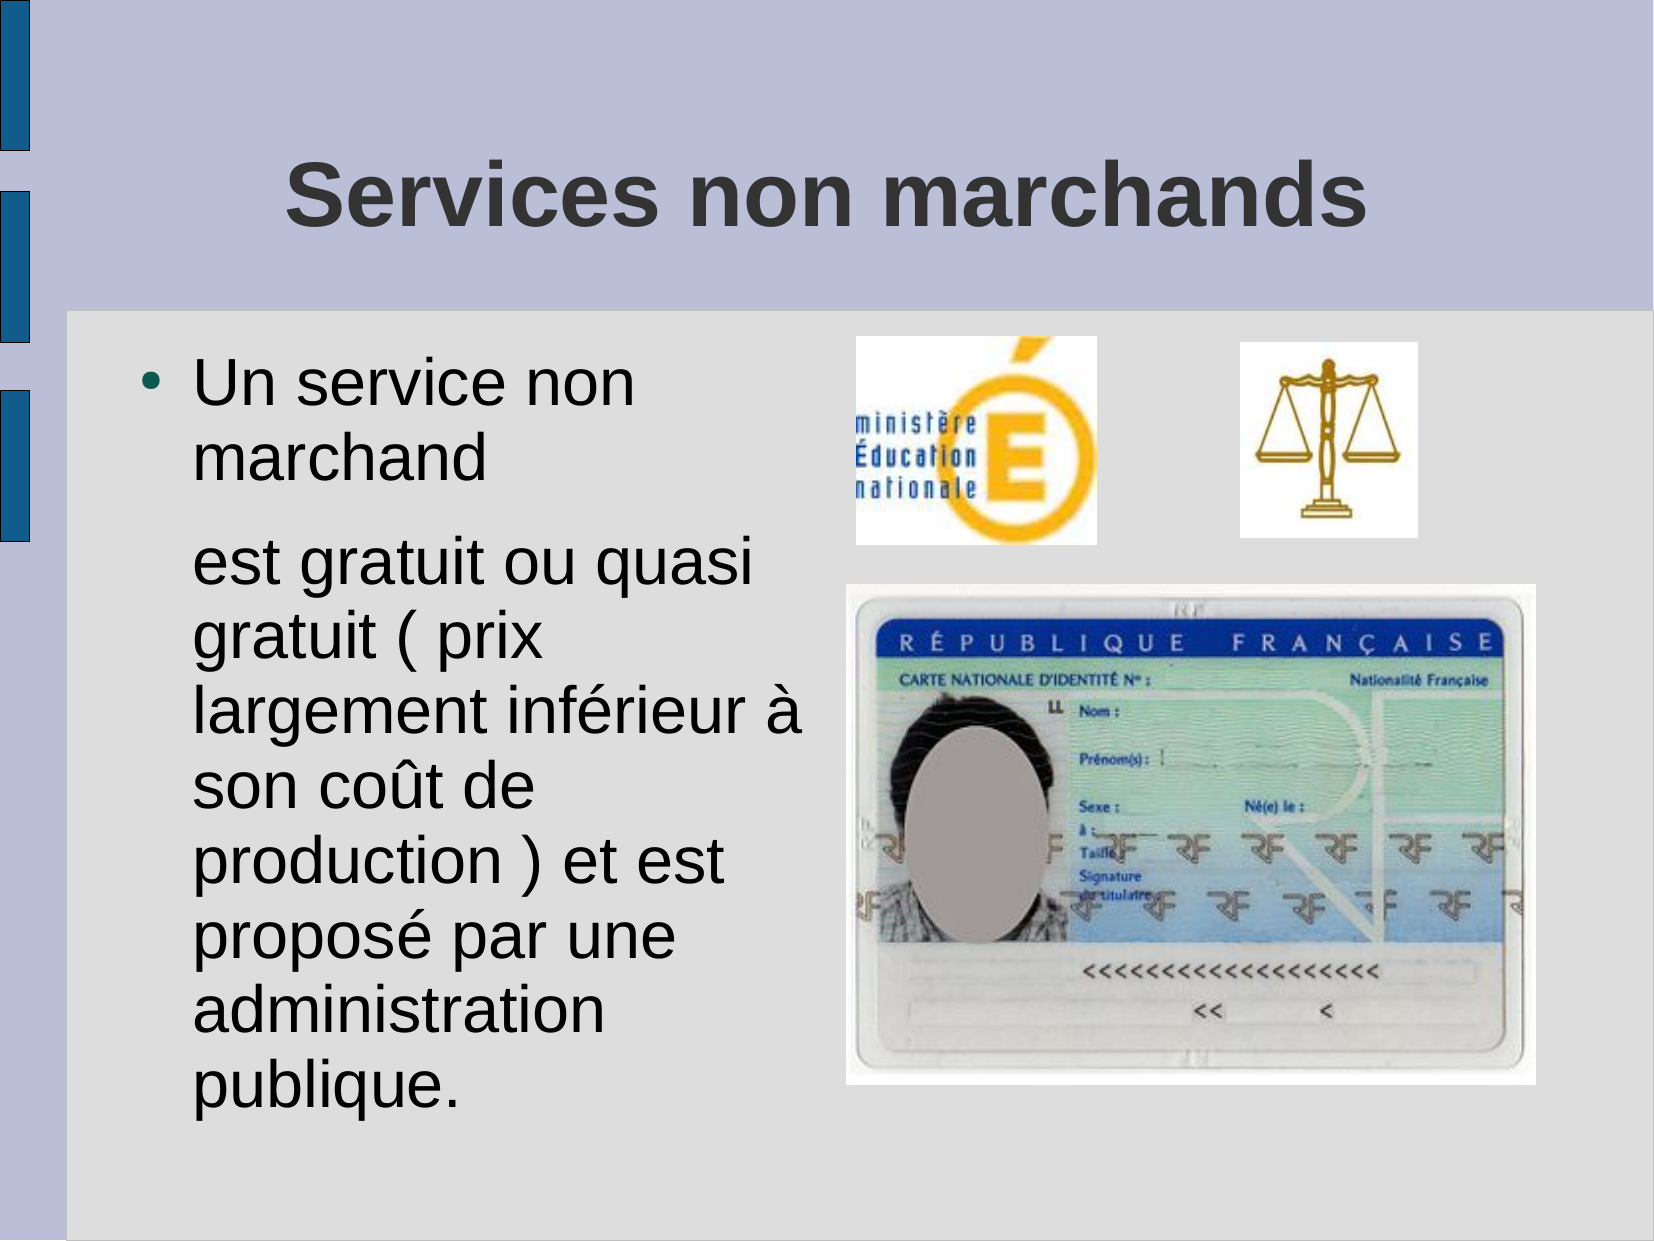

# Services non marchands
Un service non marchand
est gratuit ou quasi gratuit ( prix largement inférieur à son coût de production ) et est proposé par une administration publique.